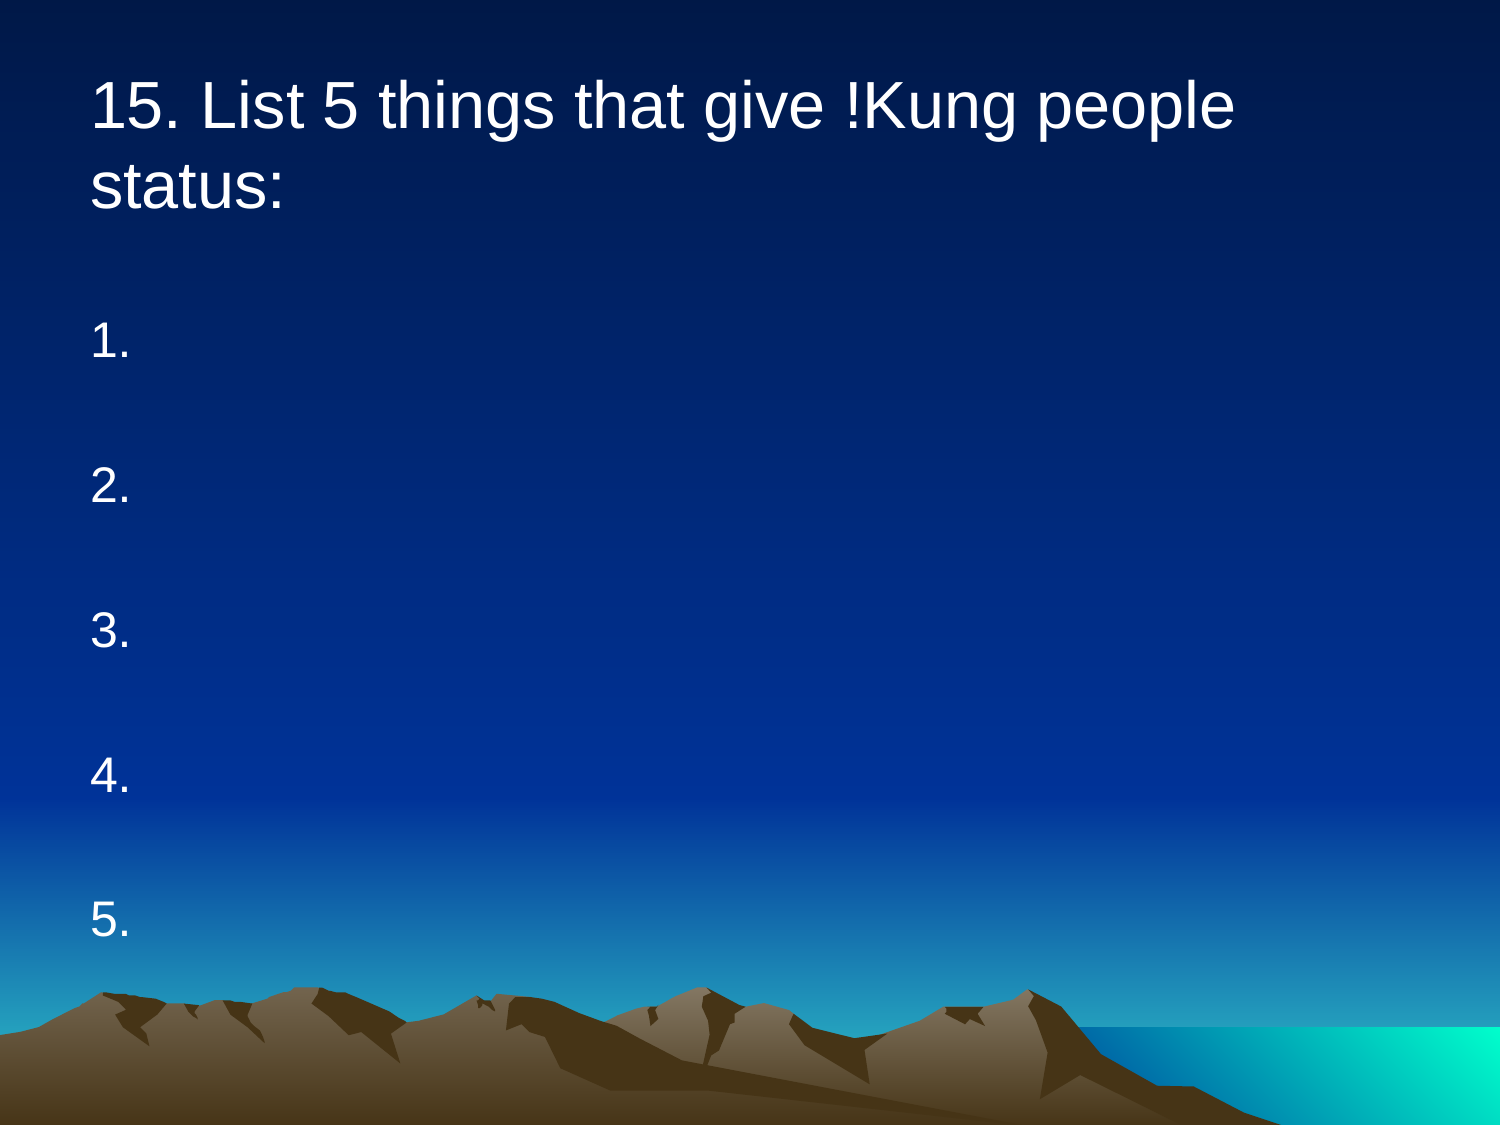

# 15. List 5 things that give !Kung people status:
1.
2.
3.
4.
5.